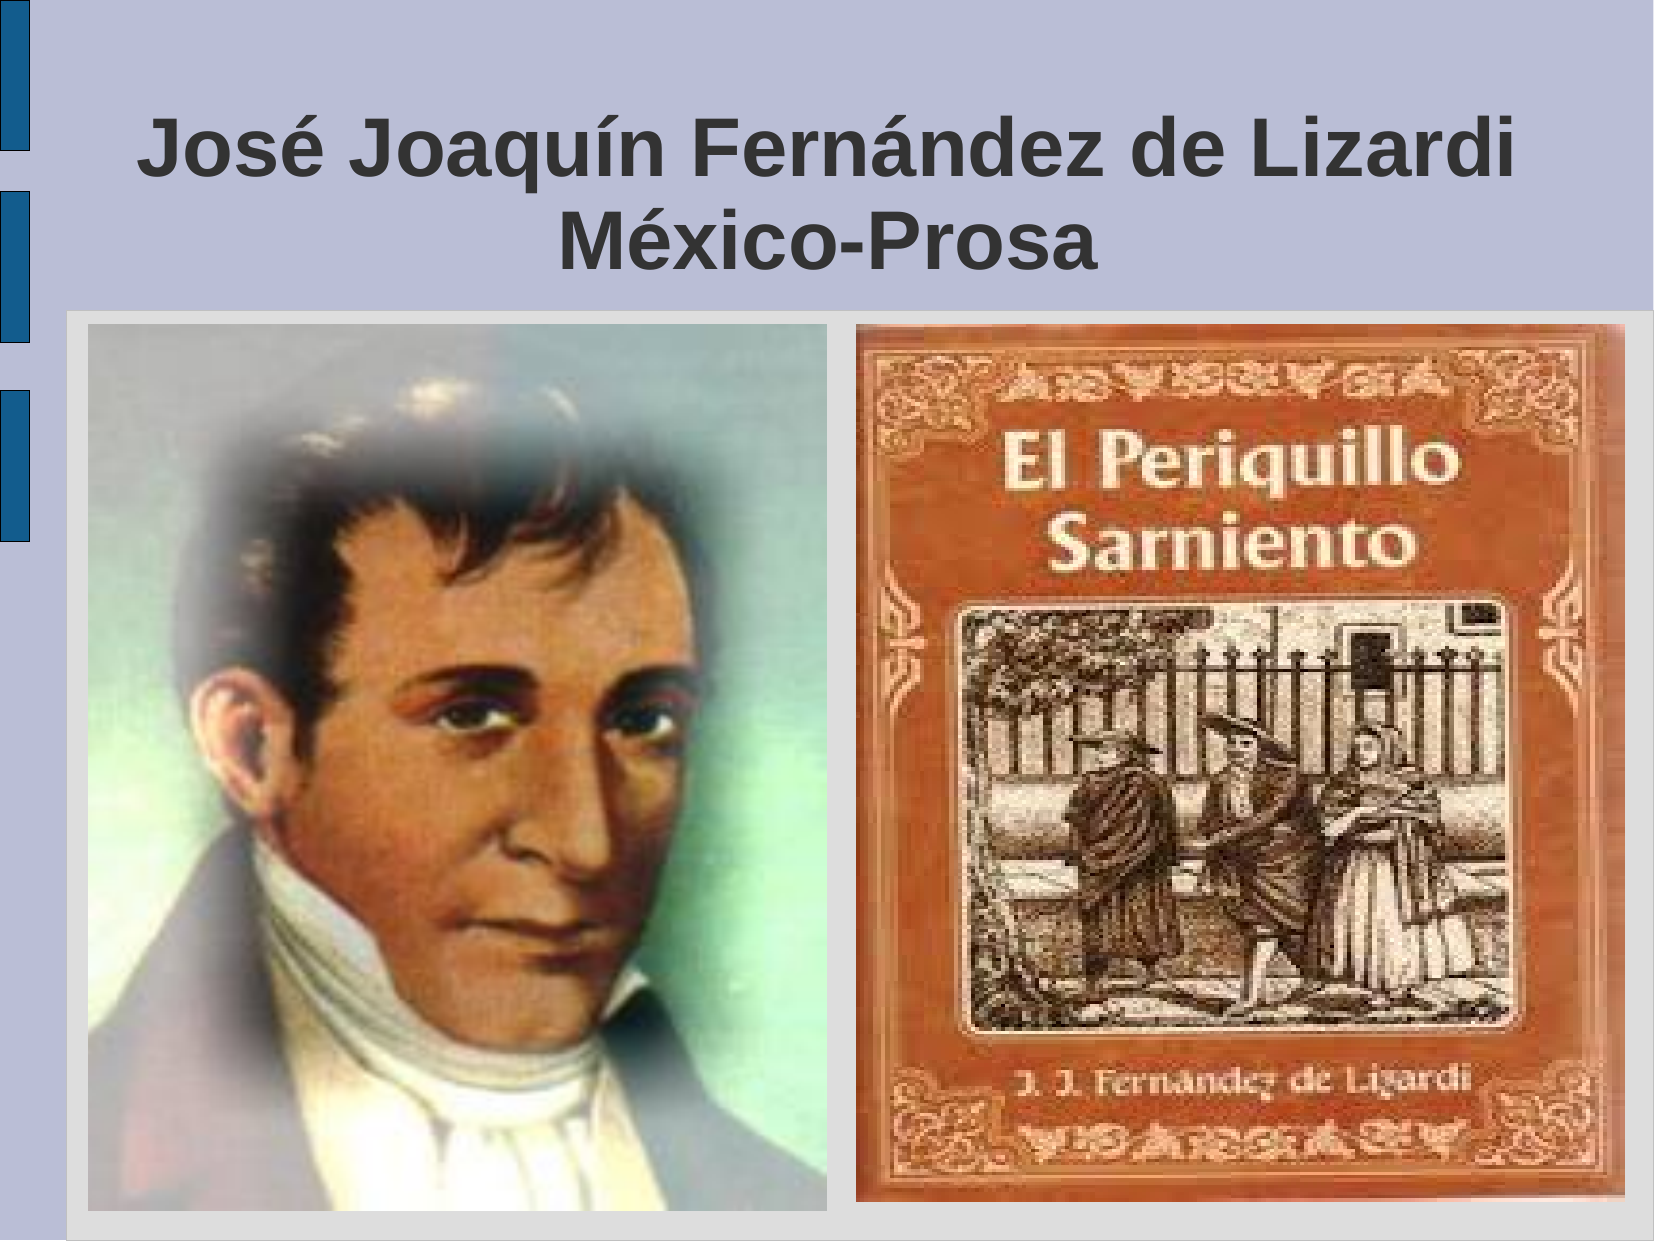

# José Joaquín Fernández de Lizardi México-Prosa